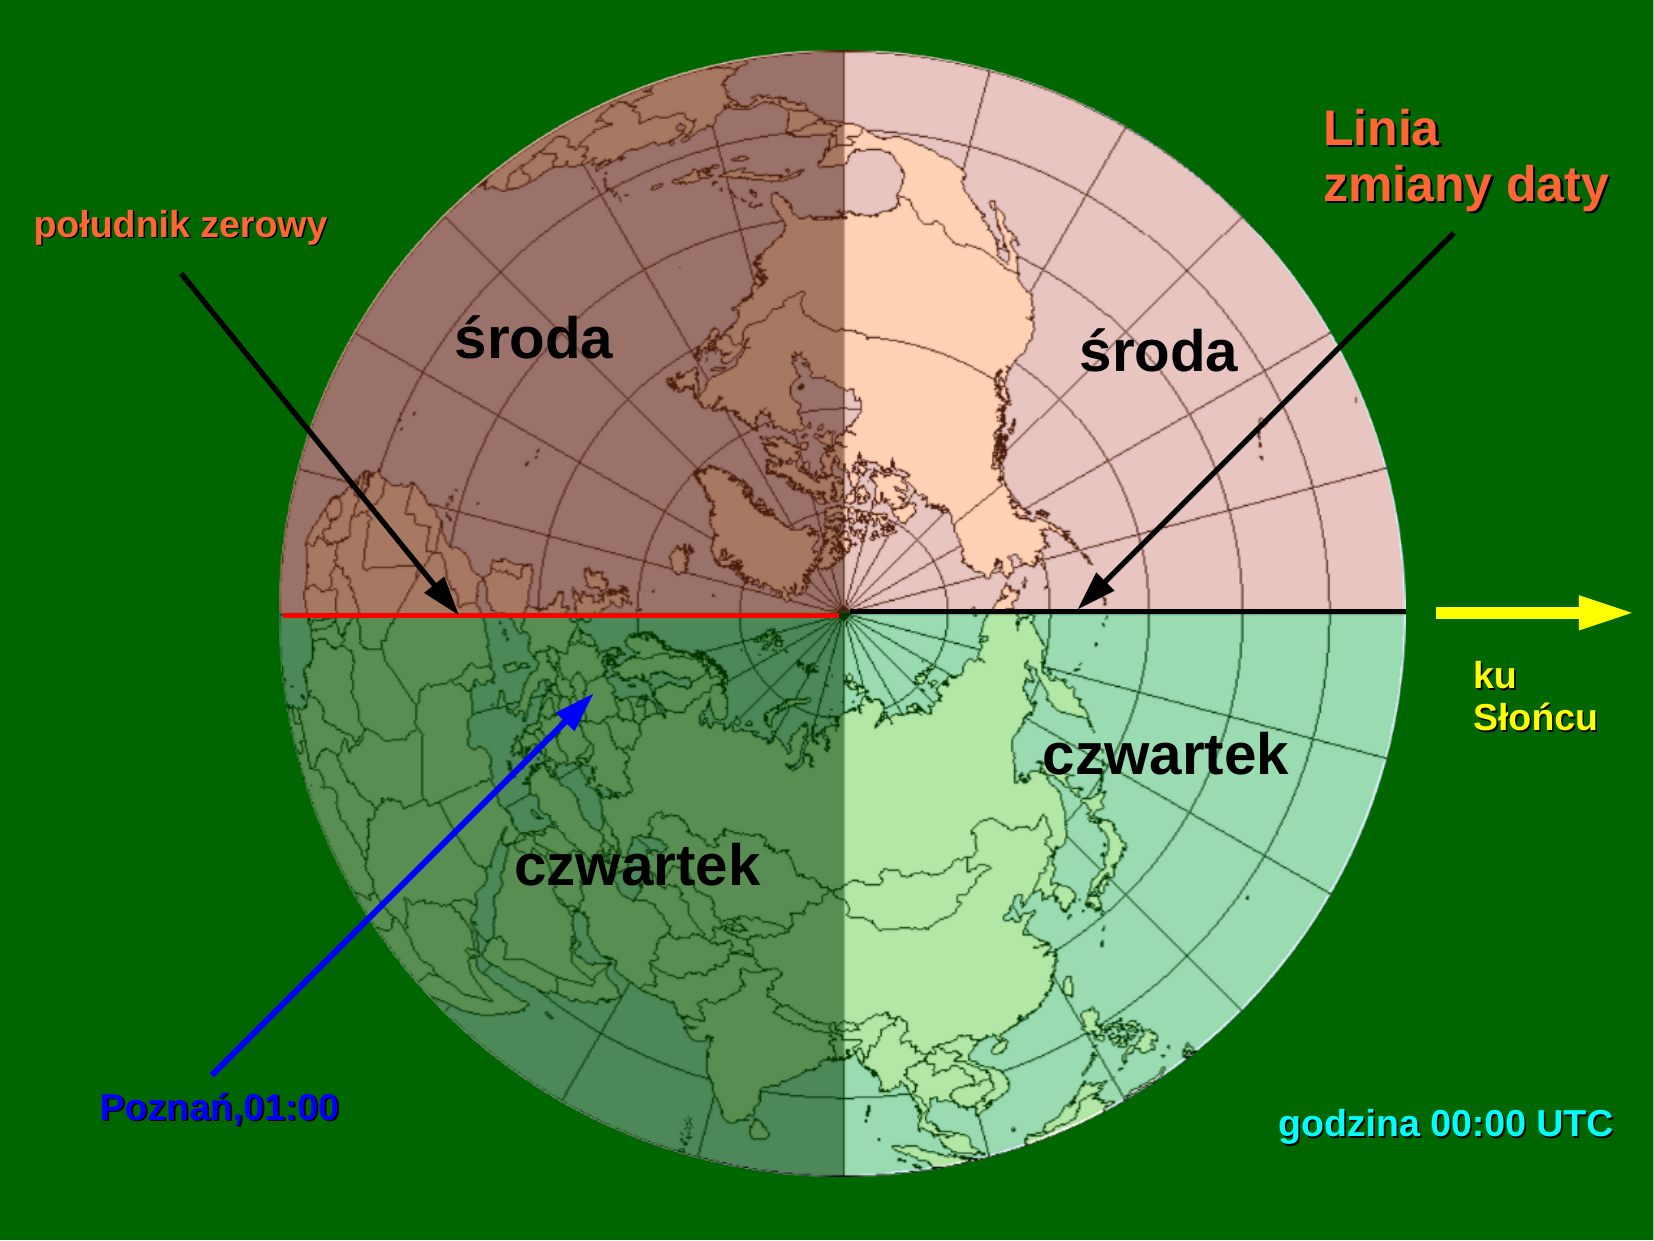

Linia
zmiany daty
południk zerowy
środa
środa
ku
Słońcu
czwartek
czwartek
Poznań,01:00
godzina 00:00 UTC